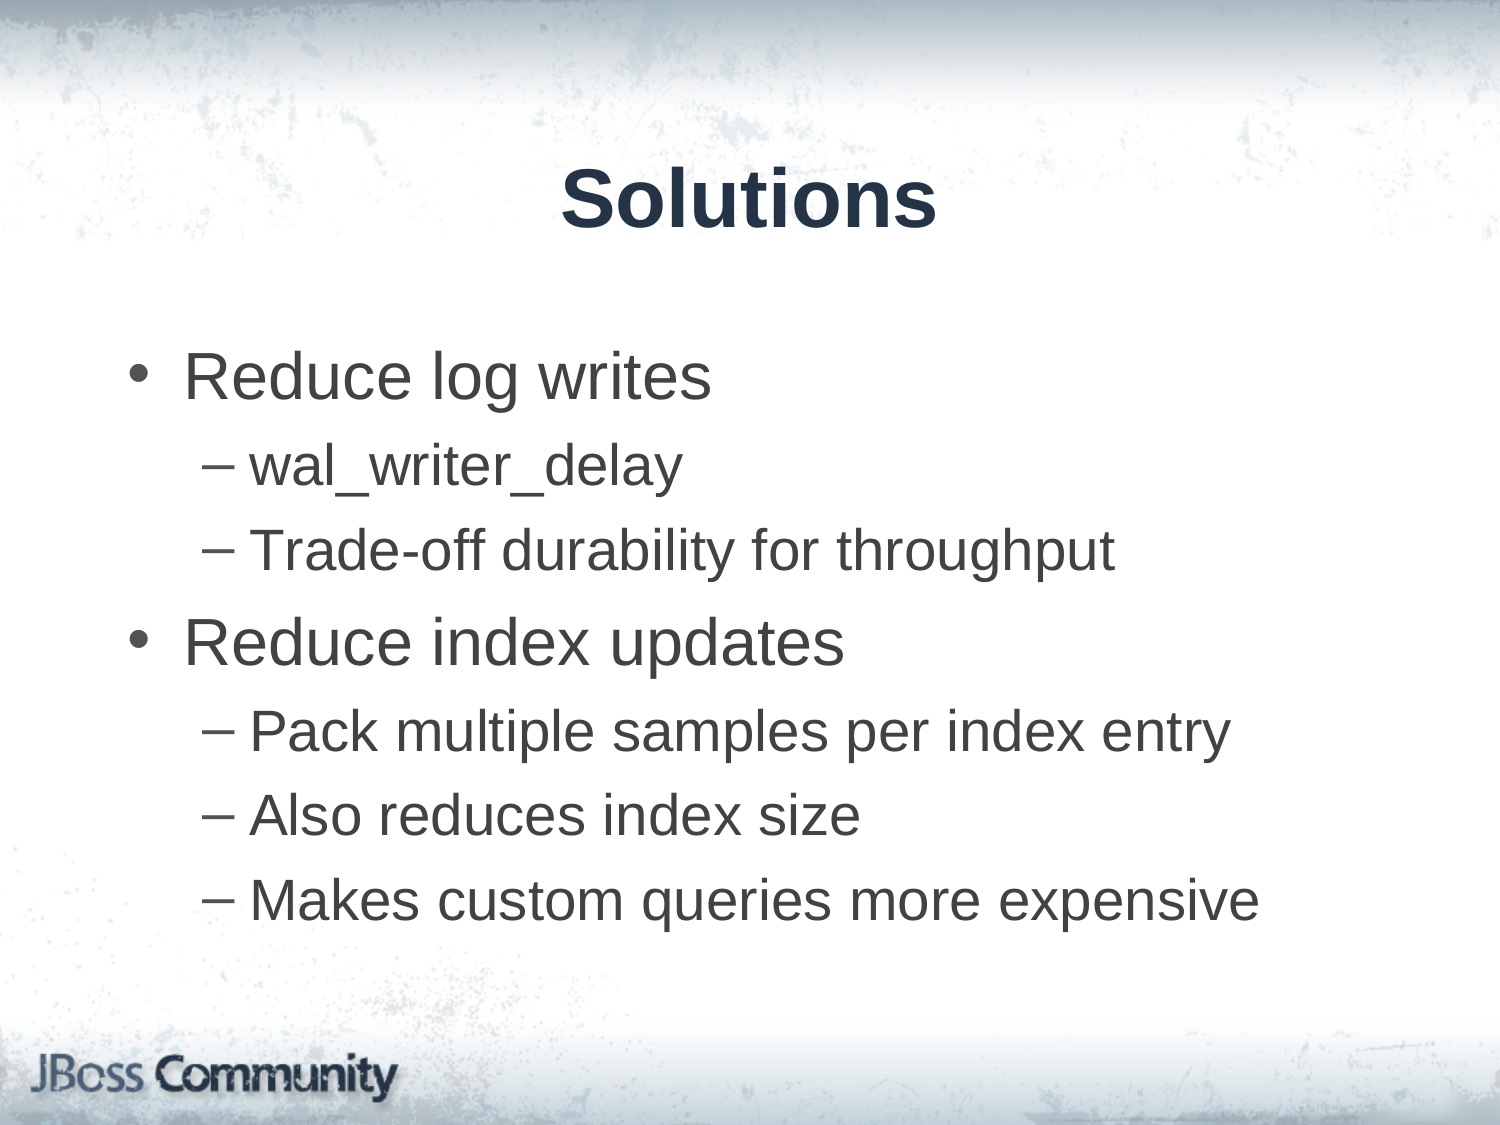

# Solutions
Reduce log writes
wal_writer_delay
Trade-off durability for throughput
Reduce index updates
Pack multiple samples per index entry
Also reduces index size
Makes custom queries more expensive